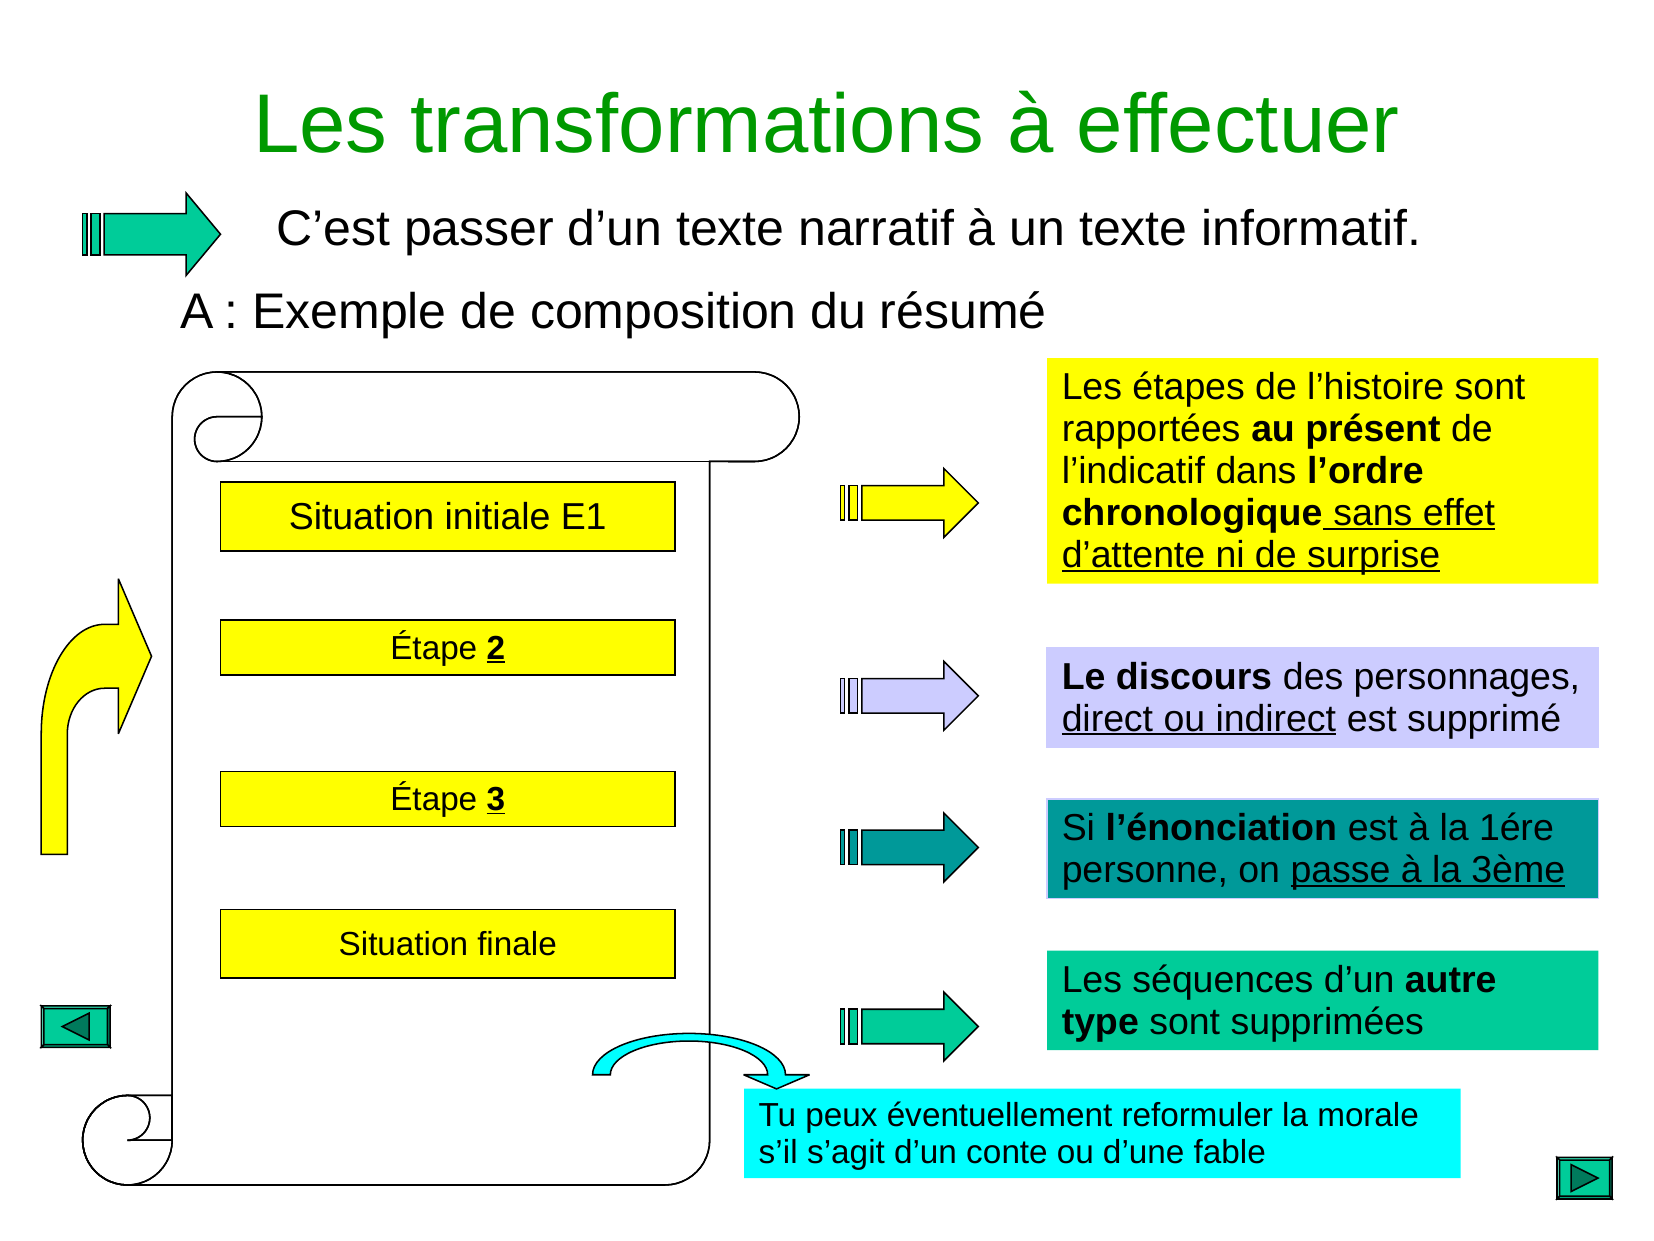

# Les transformations à effectuer
C’est passer d’un texte narratif à un texte informatif.
A : Exemple de composition du résumé
Les étapes de l’histoire sont rapportées au présent de l’indicatif dans l’ordre chronologique sans effet d’attente ni de surprise
Situation initiale E1
Étape 2
Le discours des personnages, direct ou indirect est supprimé
Étape 3
Si l’énonciation est à la 1ére personne, on passe à la 3ème
Situation finale
Les séquences d’un autre type sont supprimées
Tu peux éventuellement reformuler la morale s’il s’agit d’un conte ou d’une fable